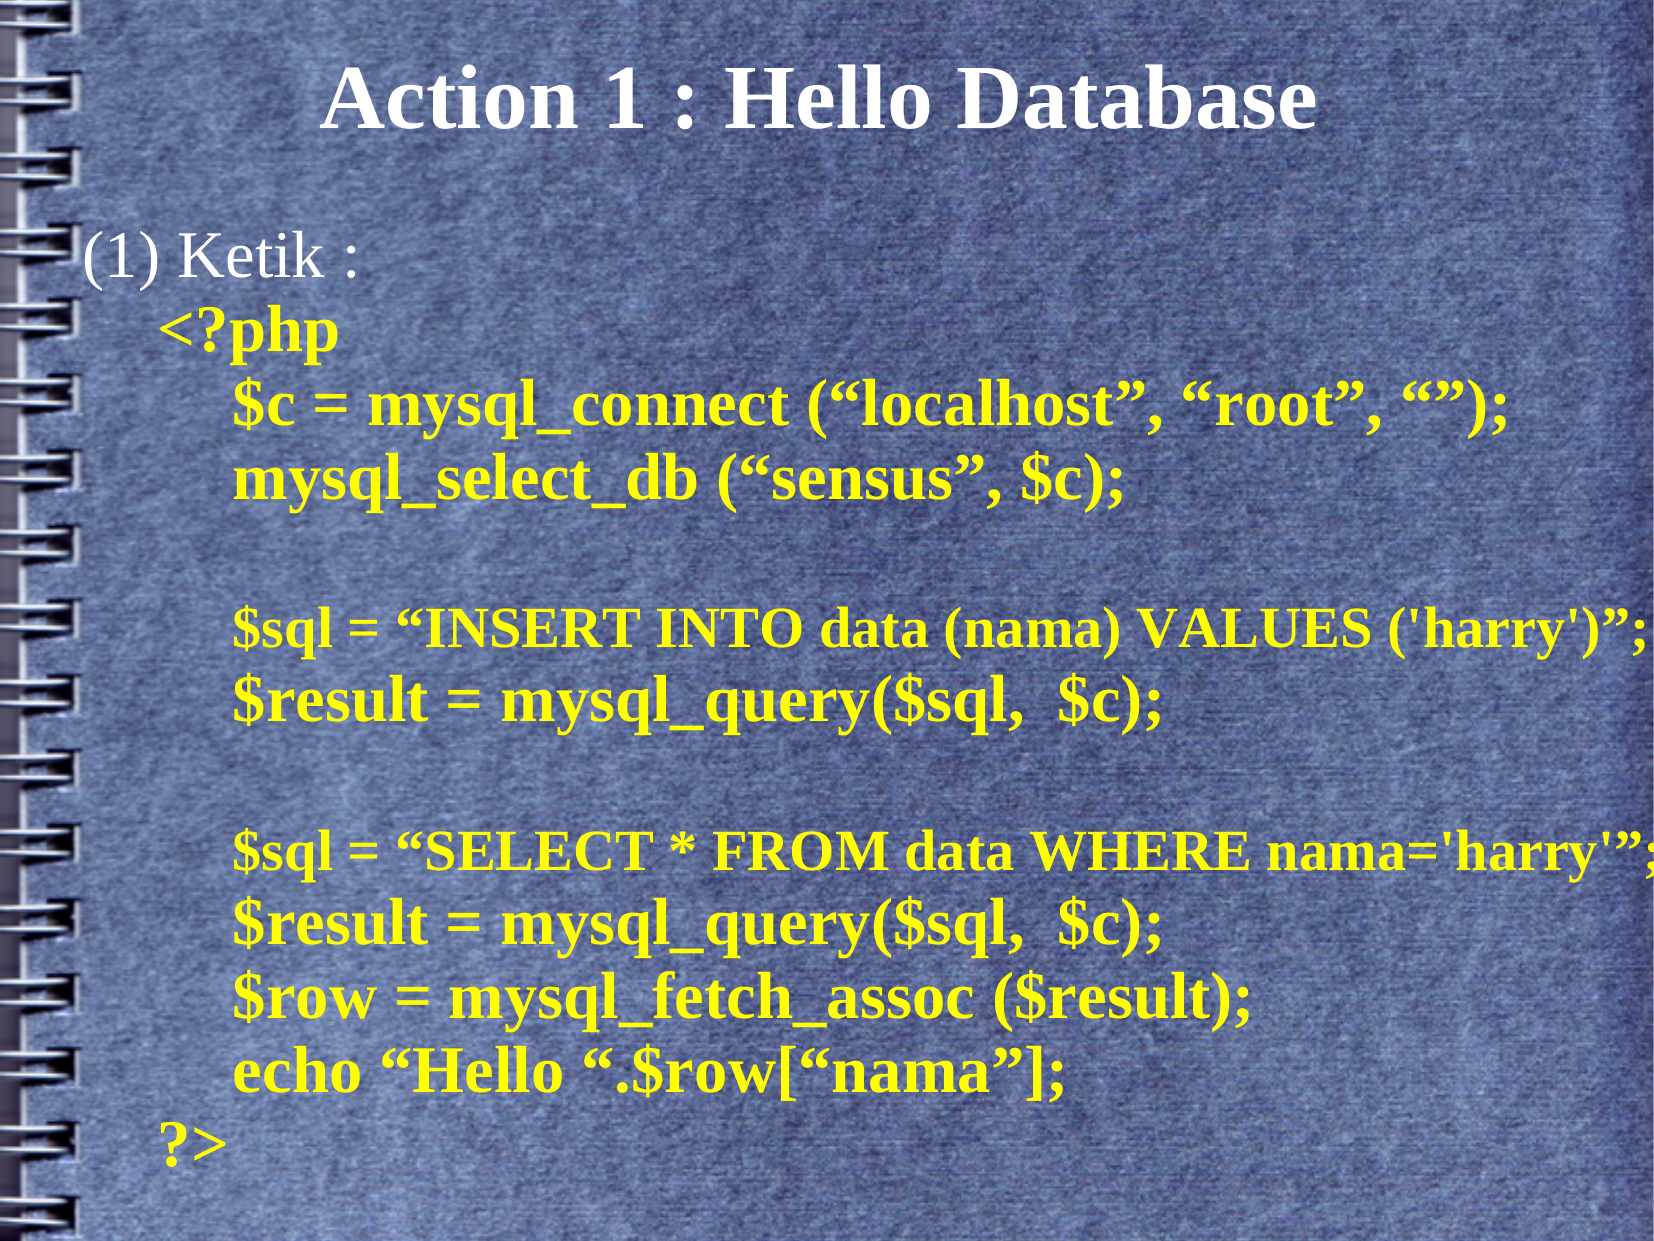

# Action 1 : Hello Database
(1) Ketik :
	<?php
		$c = mysql_connect (“localhost”, “root”, “”);
		mysql_select_db (“sensus”, $c);
		$sql = “INSERT INTO data (nama) VALUES ('harry')”;
		$result = mysql_query($sql, 	$c);
		$sql = “SELECT * FROM data WHERE nama='harry'”;
		$result = mysql_query($sql, 	$c);
		$row = mysql_fetch_assoc ($result);
		echo “Hello “.$row[“nama”];
	?>